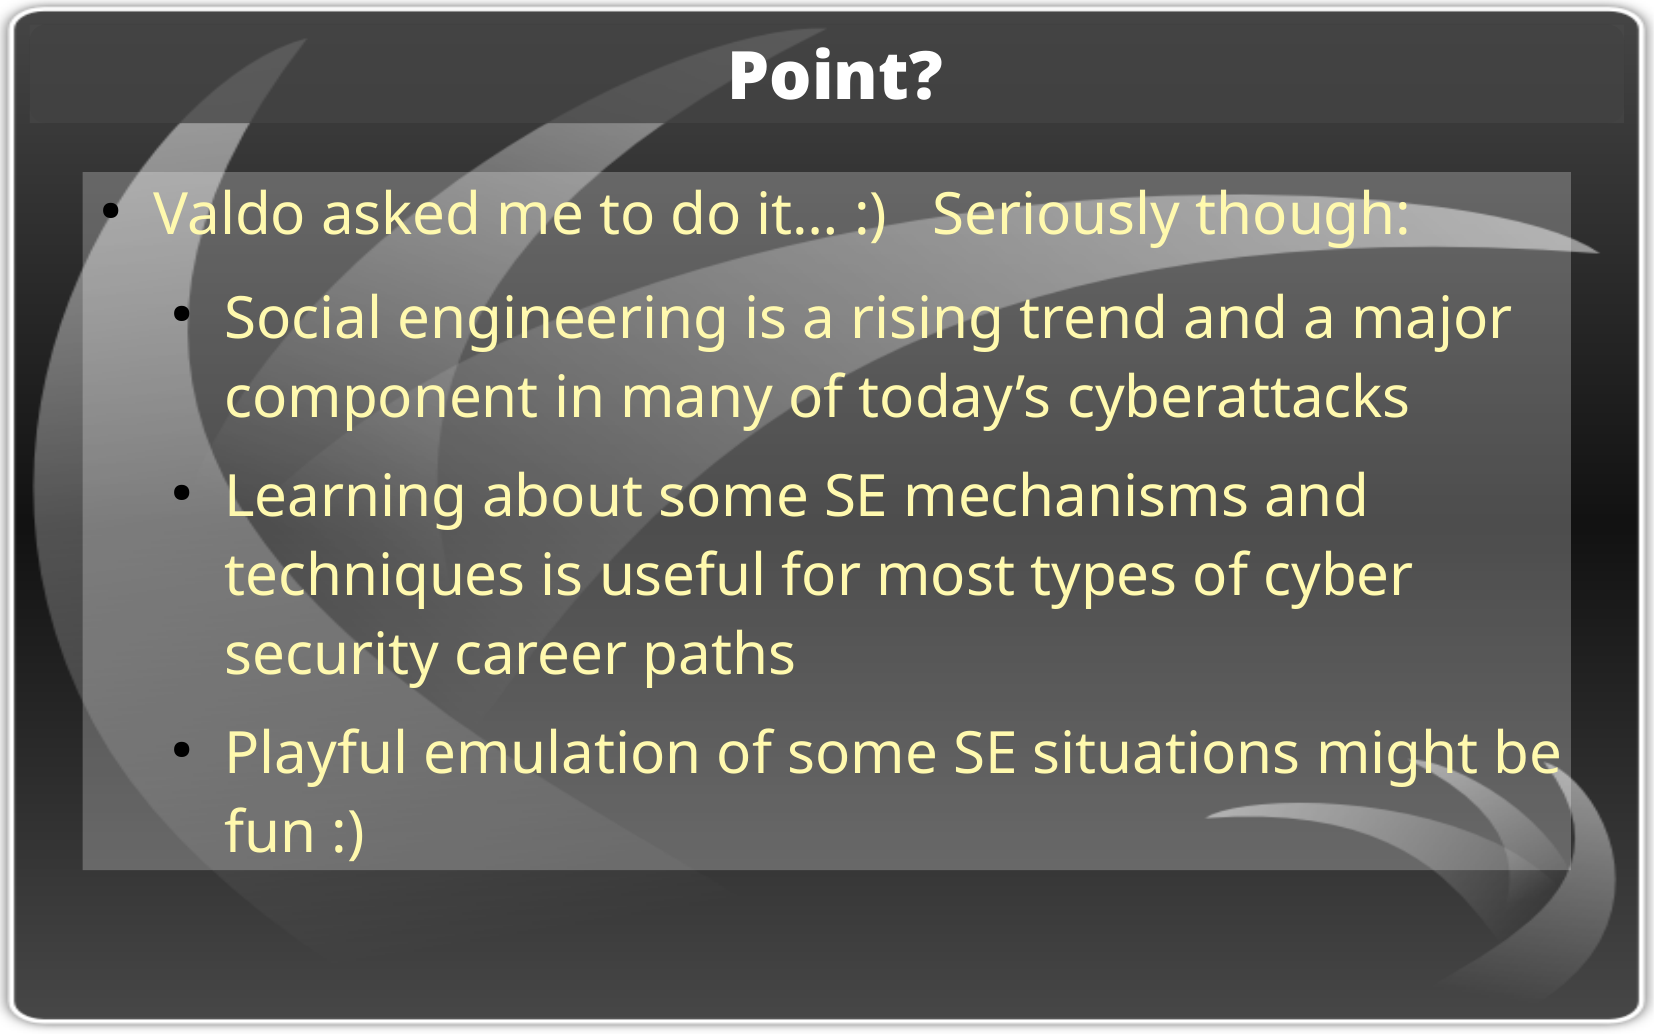

# Point?
Valdo asked me to do it… :) Seriously though:
Social engineering is a rising trend and a major component in many of today’s cyberattacks
Learning about some SE mechanisms and techniques is useful for most types of cyber security career paths
Playful emulation of some SE situations might be fun :)